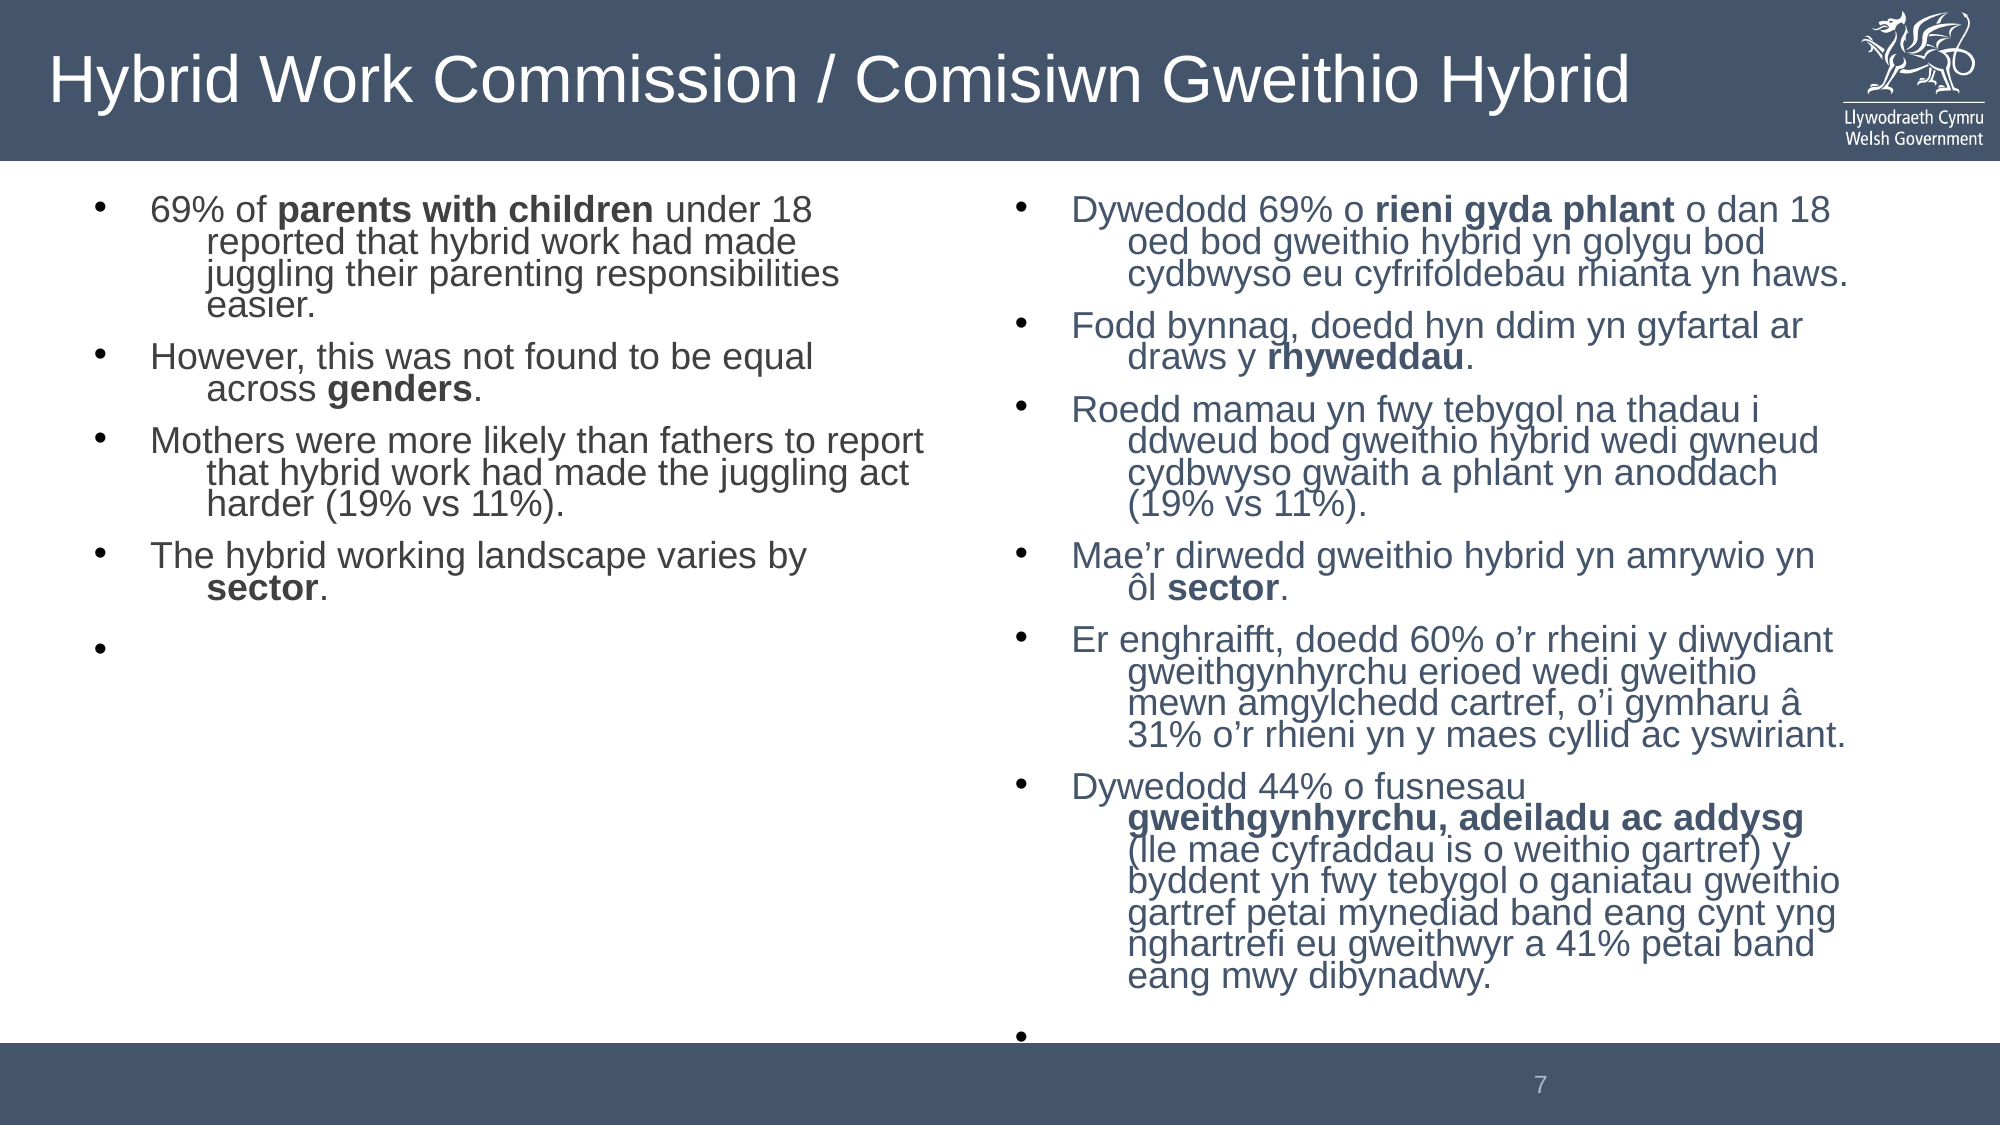

Hybrid Work Commission / Comisiwn Gweithio Hybrid
69% of parents with children under 18 reported that hybrid work had made juggling their parenting responsibilities easier.
However, this was not found to be equal across genders.
Mothers were more likely than fathers to report that hybrid work had made the juggling act harder (19% vs 11%).
The hybrid working landscape varies by sector.
# Dywedodd 69% o rieni gyda phlant o dan 18 oed bod gweithio hybrid yn golygu bod cydbwyso eu cyfrifoldebau rhianta yn haws.
Fodd bynnag, doedd hyn ddim yn gyfartal ar draws y rhyweddau.
Roedd mamau yn fwy tebygol na thadau i ddweud bod gweithio hybrid wedi gwneud cydbwyso gwaith a phlant yn anoddach (19% vs 11%).
Mae’r dirwedd gweithio hybrid yn amrywio yn ôl sector.
Er enghraifft, doedd 60% o’r rheini y diwydiant gweithgynhyrchu erioed wedi gweithio mewn amgylchedd cartref, o’i gymharu â 31% o’r rhieni yn y maes cyllid ac yswiriant.
Dywedodd 44% o fusnesau gweithgynhyrchu, adeiladu ac addysg (lle mae cyfraddau is o weithio gartref) y byddent yn fwy tebygol o ganiatau gweithio gartref petai mynediad band eang cynt yng nghartrefi eu gweithwyr a 41% petai band eang mwy dibynadwy.